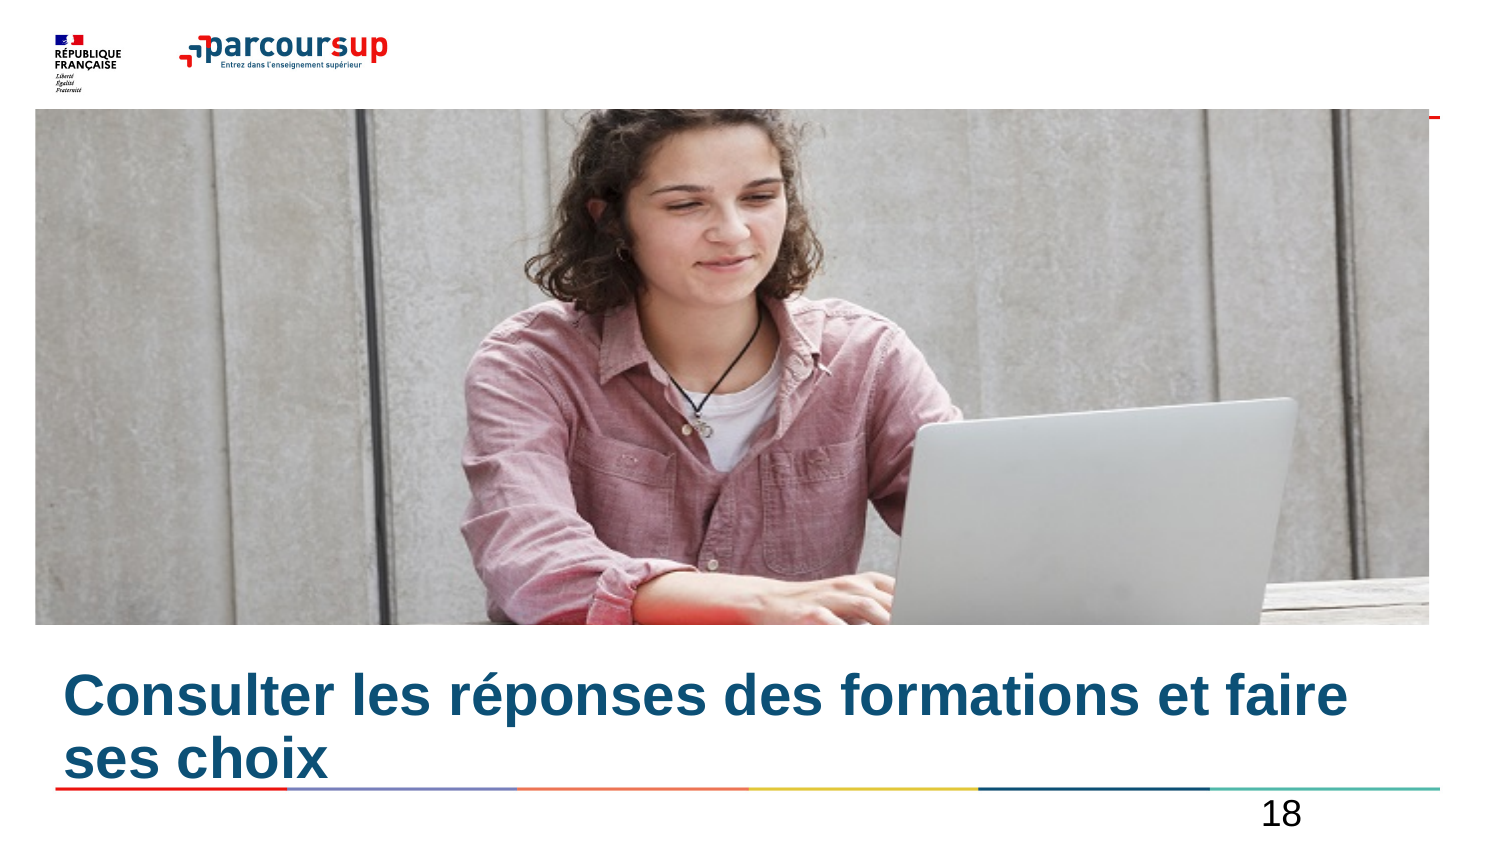

# Consulter les réponses des formations et faire ses choix